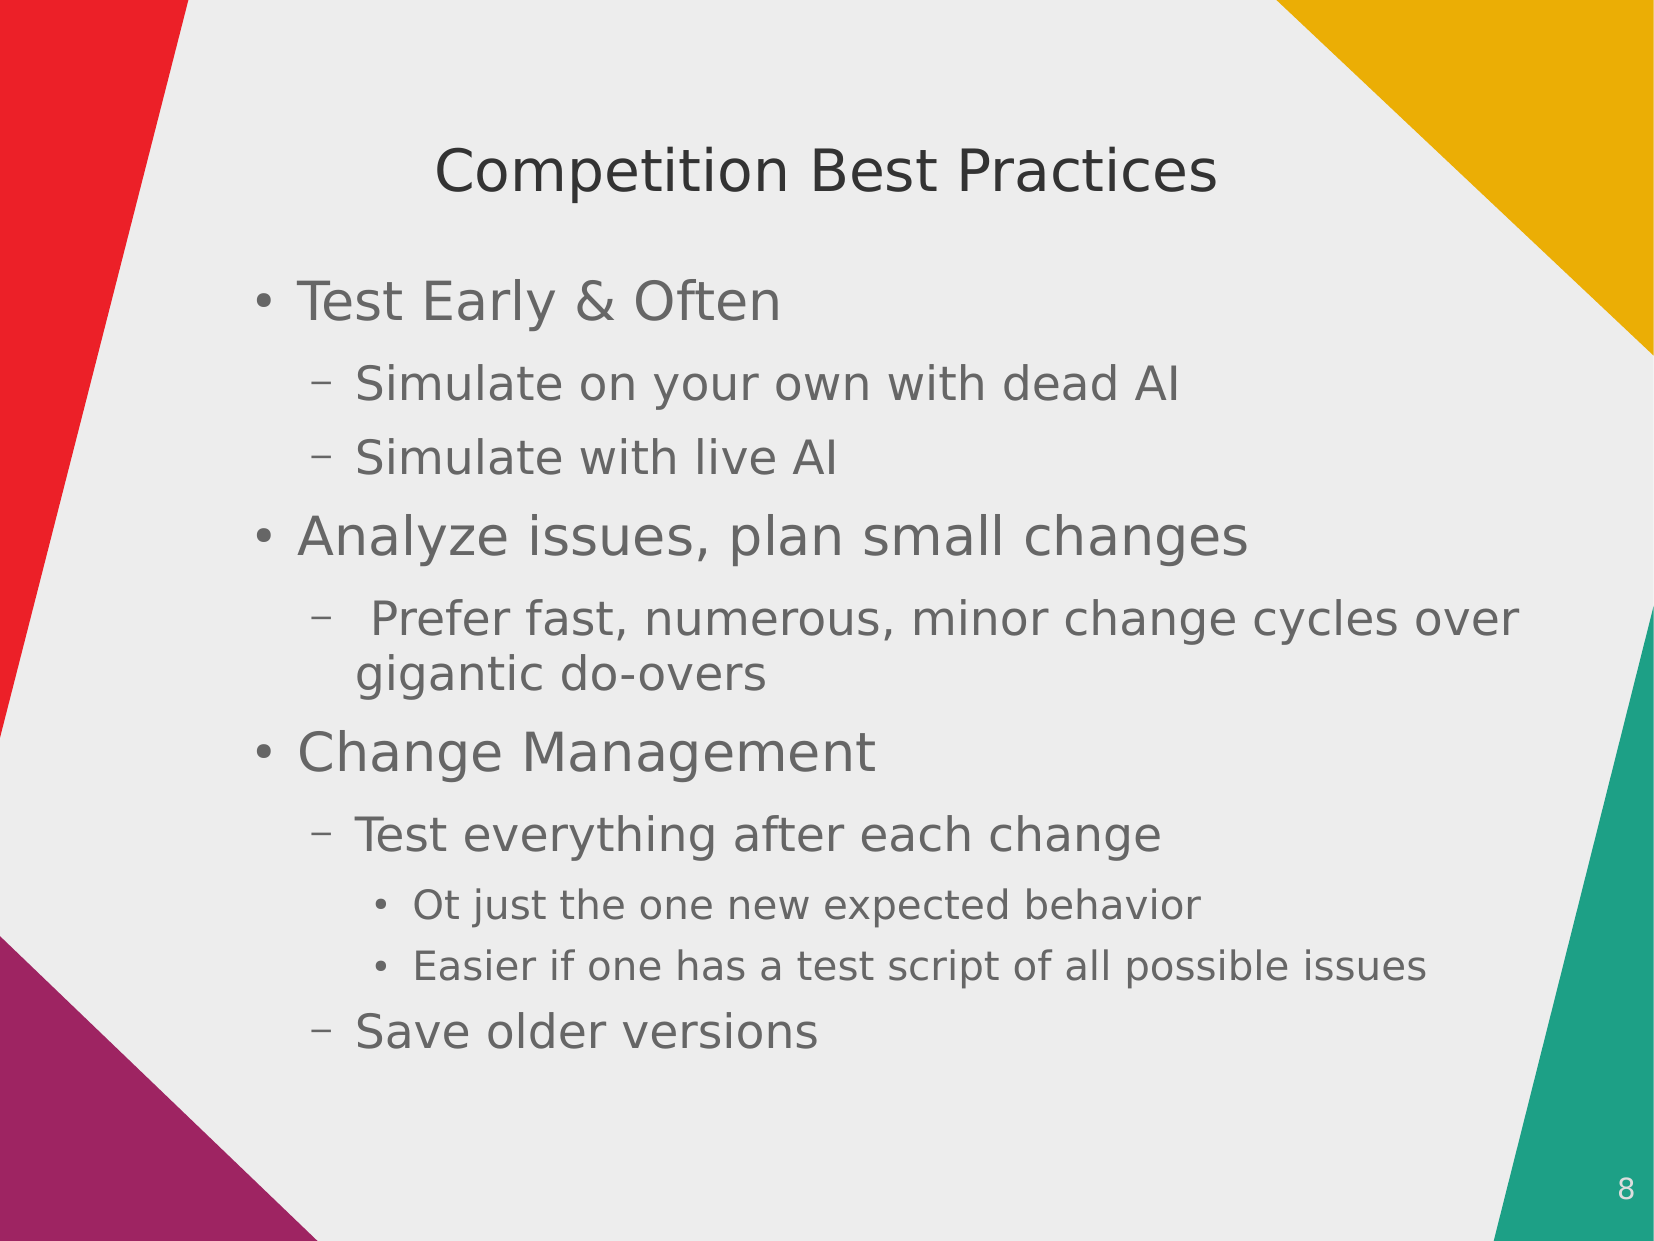

# Competition Best Practices
Test Early & Often
Simulate on your own with dead AI
Simulate with live AI
Analyze issues, plan small changes
 Prefer fast, numerous, minor change cycles over gigantic do-overs
Change Management
Test everything after each change
Ot just the one new expected behavior
Easier if one has a test script of all possible issues
Save older versions
8